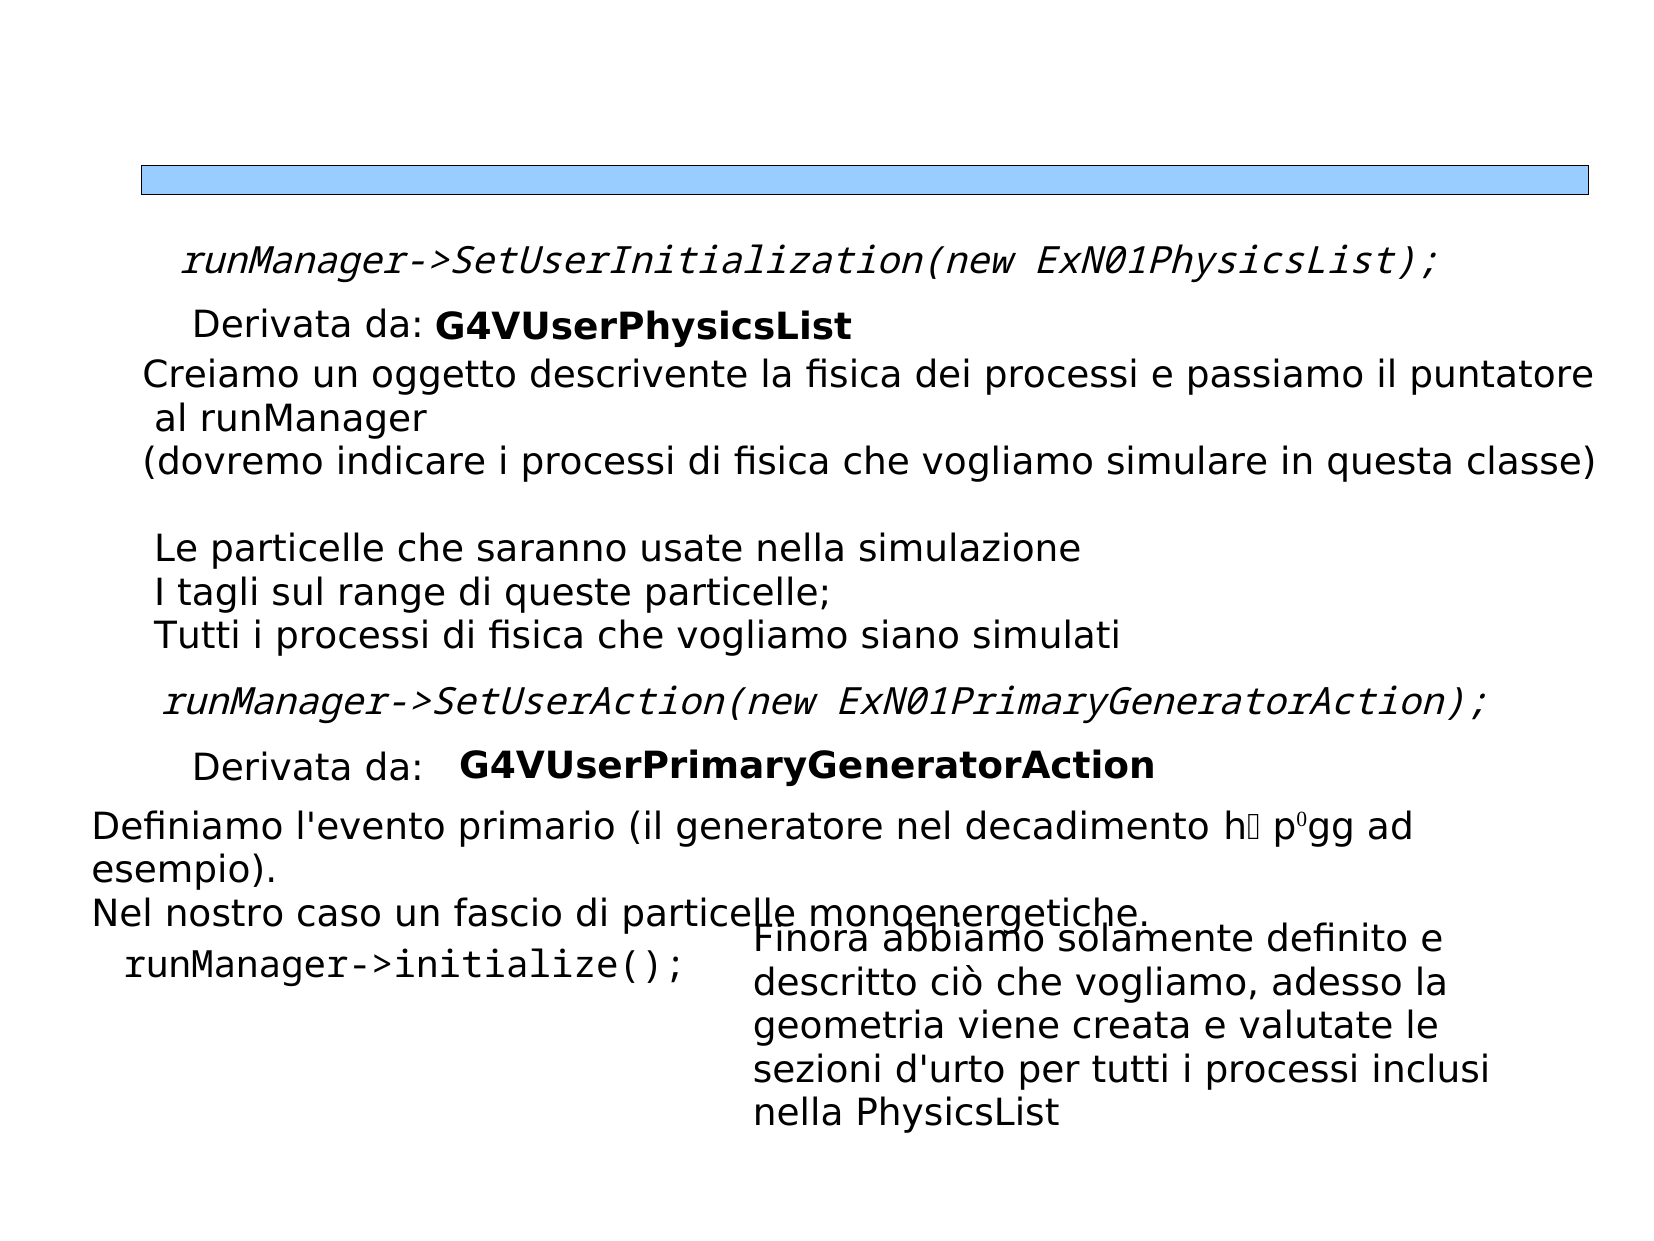

runManager->SetUserInitialization(new ExN01PhysicsList);
Derivata da:
G4VUserPhysicsList
Creiamo un oggetto descrivente la fisica dei processi e passiamo il puntatore
 al runManager
(dovremo indicare i processi di fisica che vogliamo simulare in questa classe)
 Le particelle che saranno usate nella simulazione
 I tagli sul range di queste particelle;
 Tutti i processi di fisica che vogliamo siano simulati
 runManager->SetUserAction(new ExN01PrimaryGeneratorAction);
G4VUserPrimaryGeneratorAction
Derivata da:
Definiamo l'evento primario (il generatore nel decadimento h p0gg ad esempio).
Nel nostro caso un fascio di particelle monoenergetiche.
Finora abbiamo solamente definito e descritto ciò che vogliamo, adesso la geometria viene creata e valutate le sezioni d'urto per tutti i processi inclusi nella PhysicsList
runManager->initialize();